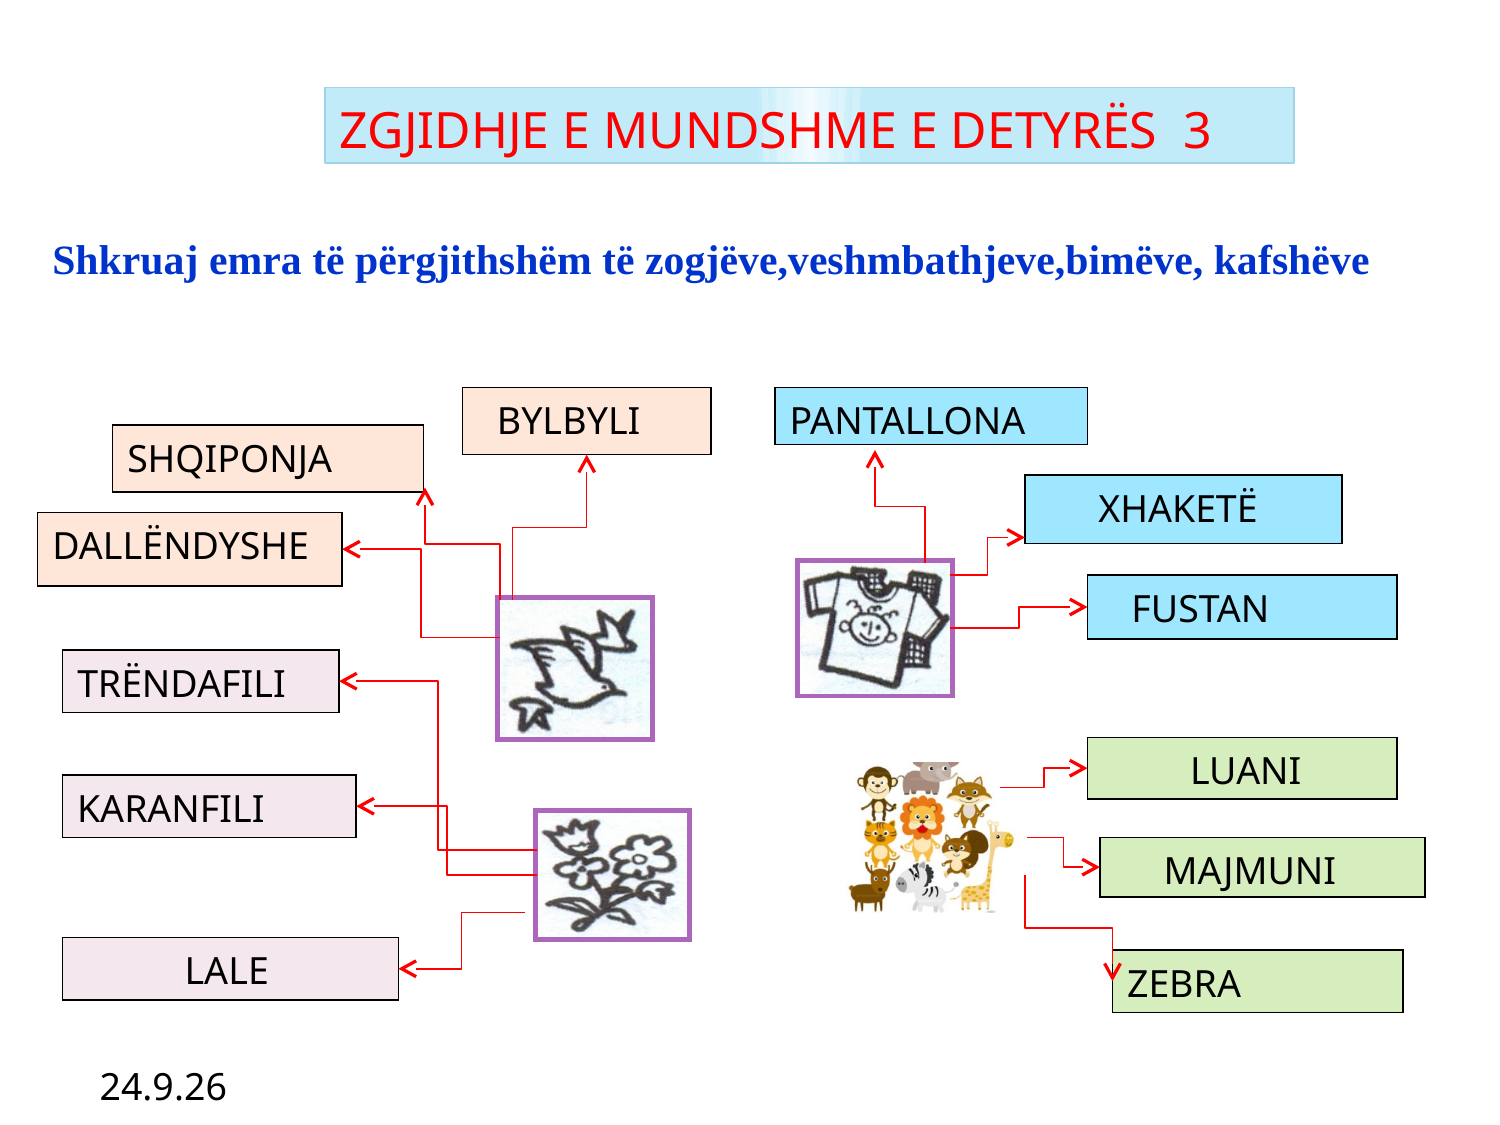

ZGJIDHJE E MUNDSHME E DETYRËS 3
Shkruaj emra të përgjithshëm të zogjëve,veshmbathjeve,bimëve, kafshëve
 BYLBYLI
PANTALLONA
SHQIPONJA
 XHAKETË
DALLËNDYSHE
 FUSTAN
TRËNDAFILI
 LUANI
KARANFILI
 MAJMUNI
 LALE
ZEBRA